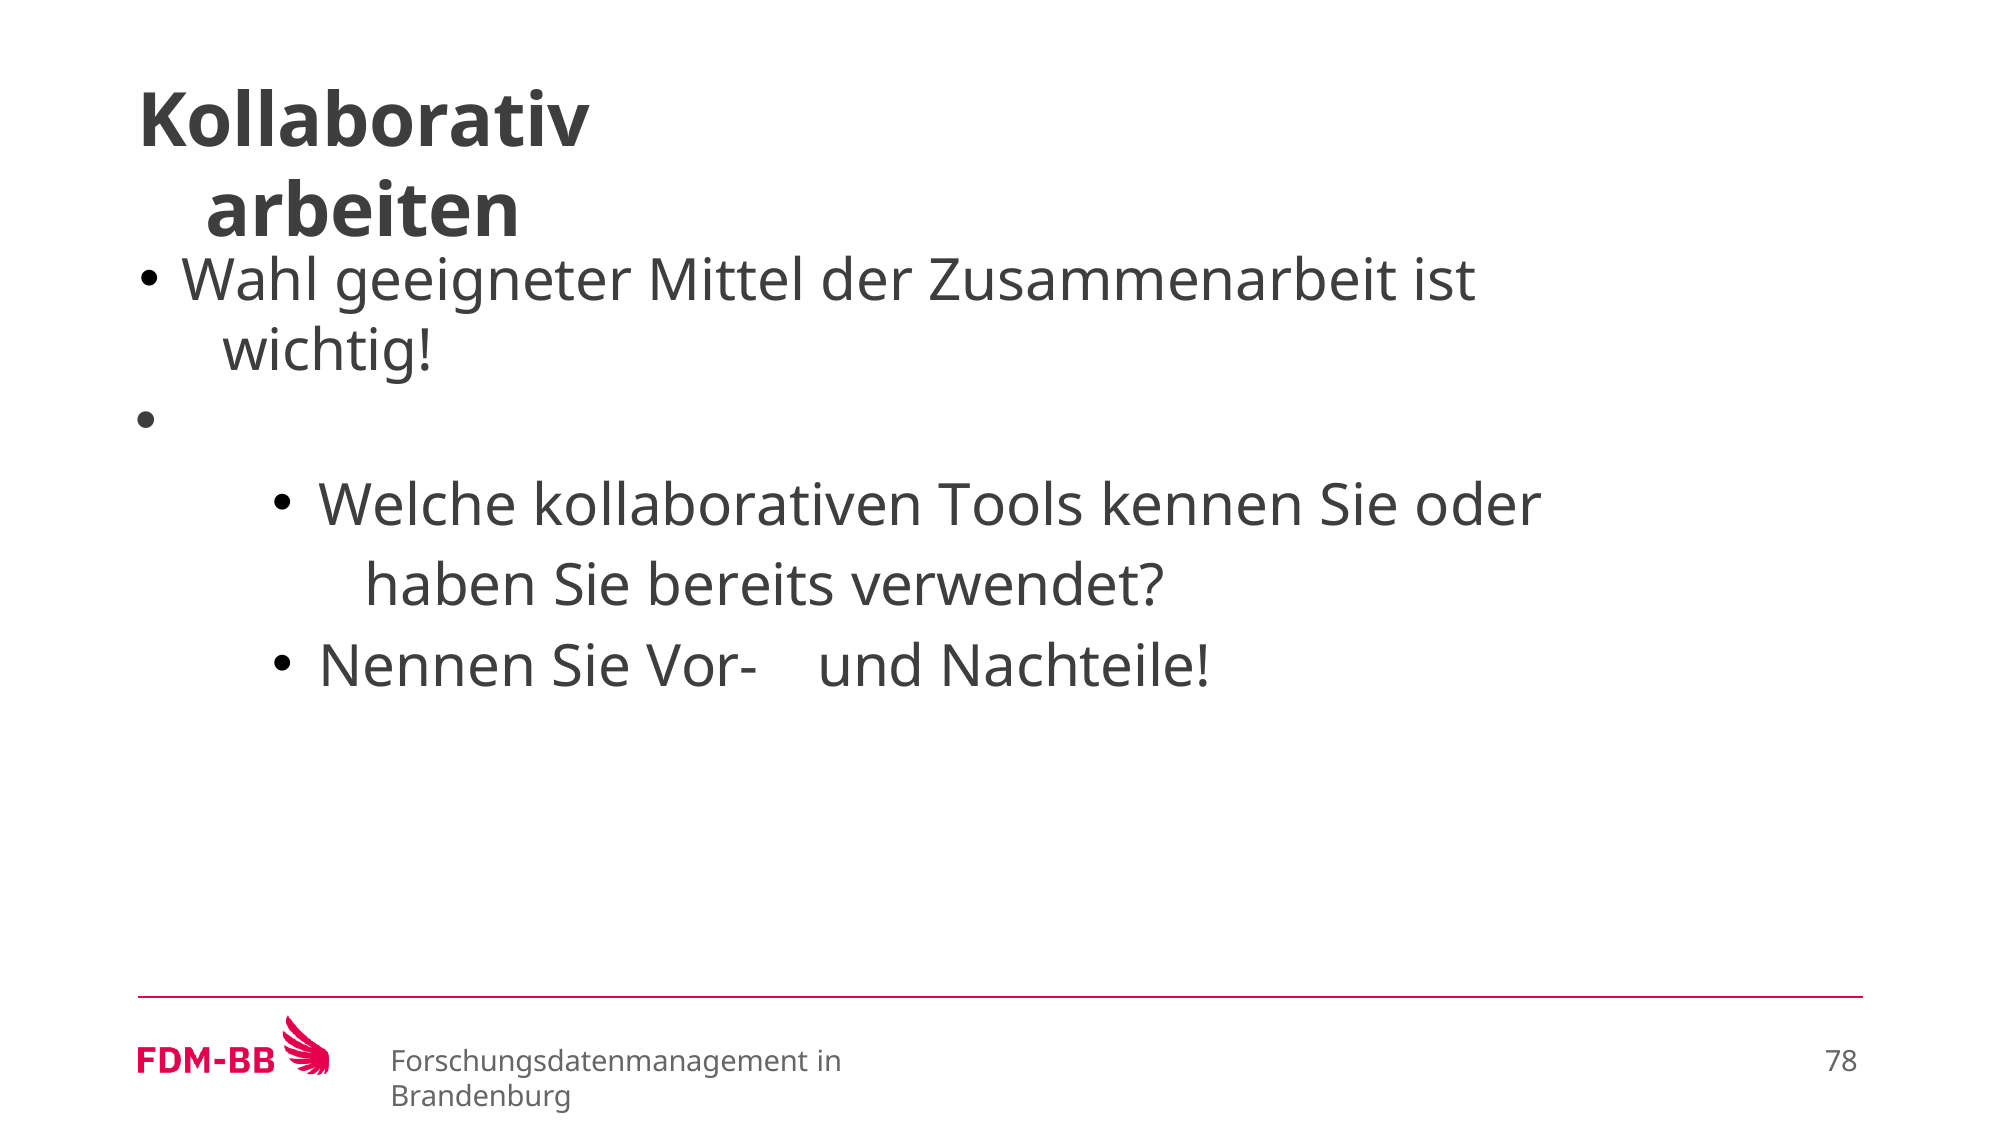

# Kollaborativ arbeiten
Wahl geeigneter Mittel der Zusammenarbeit ist wichtig!
Welche kollaborativen Tools kennen Sie oder haben Sie bereits verwendet?
Nennen Sie Vor-	und Nachteile!
Forschungsdatenmanagement in Brandenburg
78